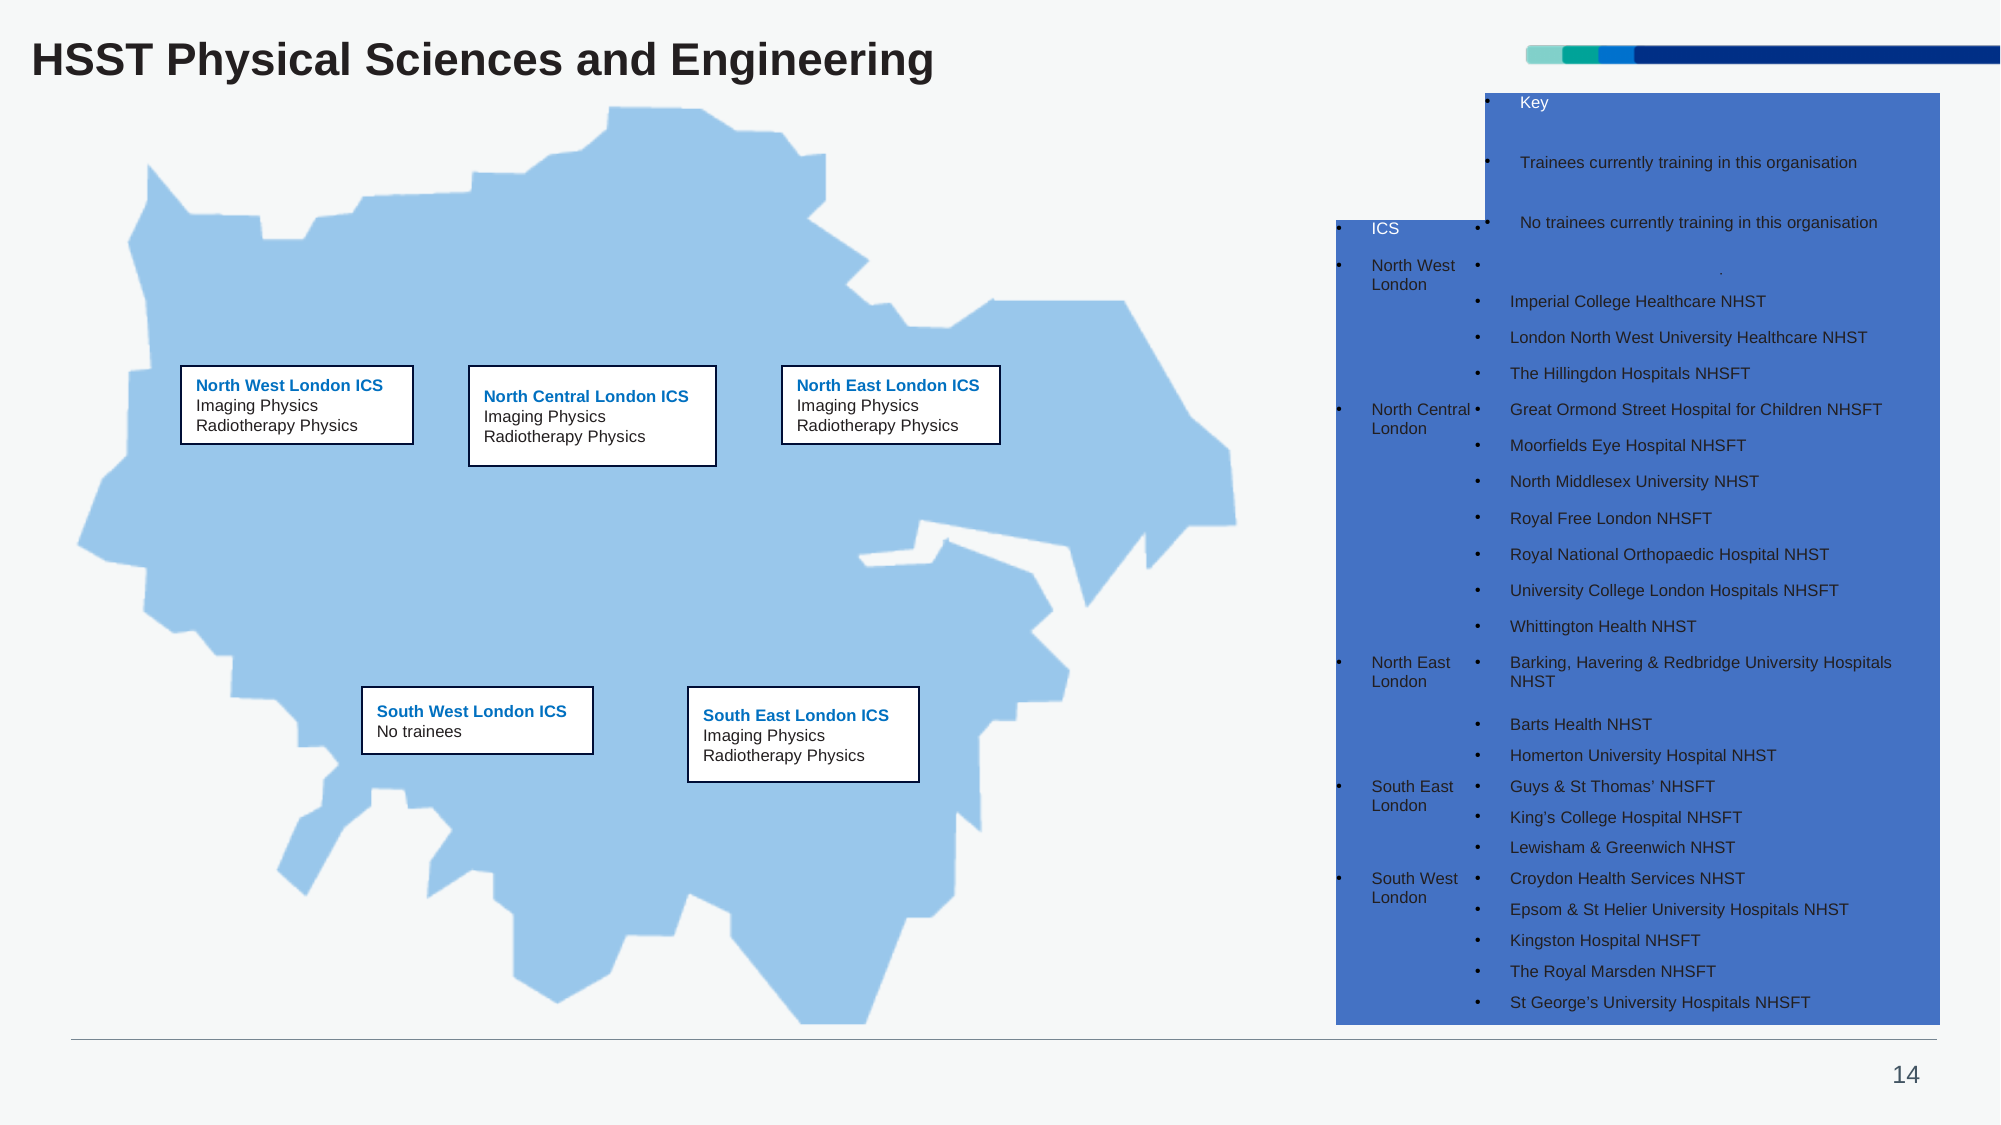

HSST Physical Sciences and Engineering
| Key | |
| --- | --- |
| Trainees currently training in this organisation | |
| No trainees currently training in this organisation | |
| ICS | Organisation |
| --- | --- |
| North West London | Chelsea & Westminster Hospital NHSFT |
| | Imperial College Healthcare NHST |
| | London North West University Healthcare NHST |
| | The Hillingdon Hospitals NHSFT |
| North Central London | Great Ormond Street Hospital for Children NHSFT |
| | Moorfields Eye Hospital NHSFT |
| | North Middlesex University NHST |
| | Royal Free London NHSFT |
| | Royal National Orthopaedic Hospital NHST |
| | University College London Hospitals NHSFT |
| | Whittington Health NHST |
| North East London | Barking, Havering & Redbridge University Hospitals NHST |
| | Barts Health NHST |
| | Homerton University Hospital NHST |
| South East London | Guys & St Thomas’ NHSFT |
| | King’s College Hospital NHSFT |
| | Lewisham & Greenwich NHST |
| South West London | Croydon Health Services NHST |
| | Epsom & St Helier University Hospitals NHST |
| | Kingston Hospital NHSFT |
| | The Royal Marsden NHSFT |
| | St George’s University Hospitals NHSFT |
North West London ICS
Imaging Physics
Radiotherapy Physics
North Central London ICS
Imaging Physics
Radiotherapy Physics
North East London ICS
Imaging Physics
Radiotherapy Physics
South West London ICS
No trainees
South East London ICS
Imaging Physics
Radiotherapy Physics